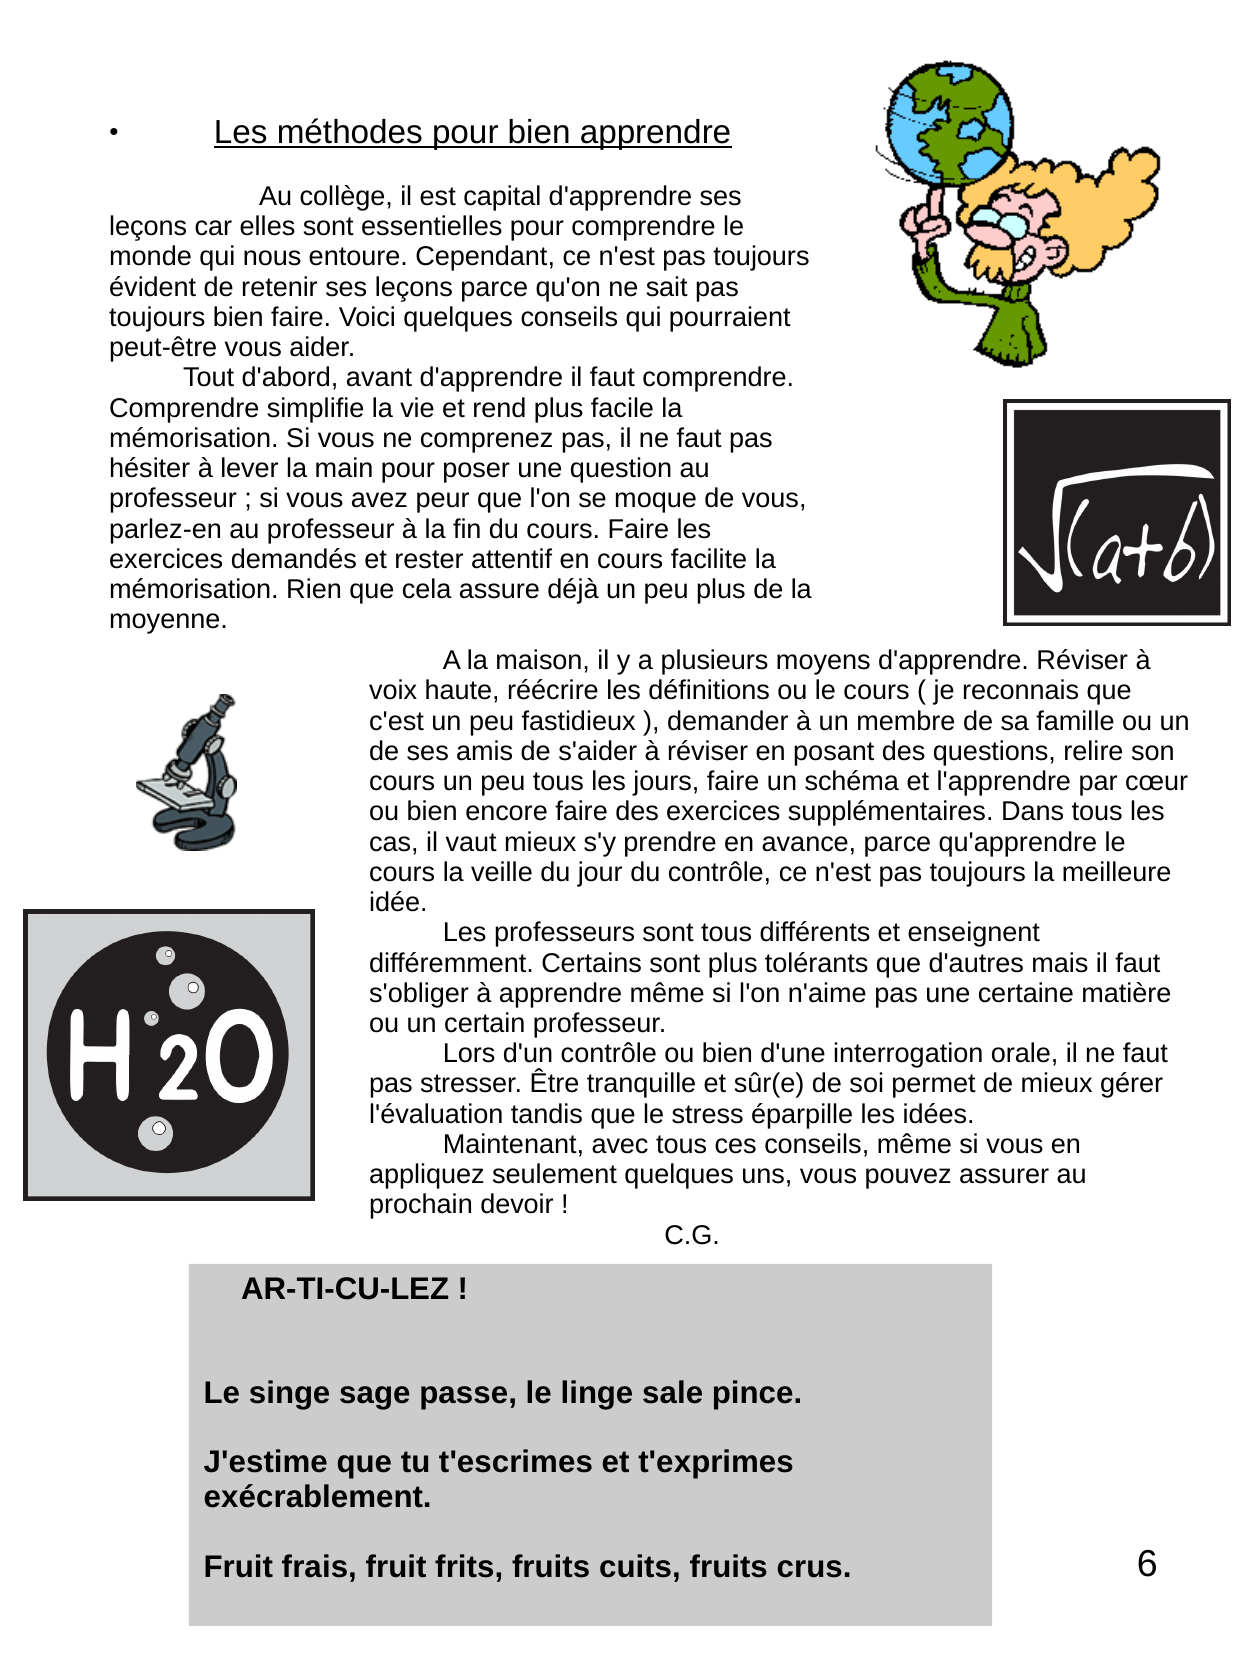

Les méthodes pour bien apprendre
 Au collège, il est capital d'apprendre ses leçons car elles sont essentielles pour comprendre le monde qui nous entoure. Cependant, ce n'est pas toujours évident de retenir ses leçons parce qu'on ne sait pas toujours bien faire. Voici quelques conseils qui pourraient peut-être vous aider.
	Tout d'abord, avant d'apprendre il faut comprendre. Comprendre simplifie la vie et rend plus facile la mémorisation. Si vous ne comprenez pas, il ne faut pas hésiter à lever la main pour poser une question au professeur ; si vous avez peur que l'on se moque de vous, parlez-en au professeur à la fin du cours. Faire les exercices demandés et rester attentif en cours facilite la mémorisation. Rien que cela assure déjà un peu plus de la moyenne.
	A la maison, il y a plusieurs moyens d'apprendre. Réviser à voix haute, réécrire les définitions ou le cours ( je reconnais que c'est un peu fastidieux ), demander à un membre de sa famille ou un de ses amis de s'aider à réviser en posant des questions, relire son cours un peu tous les jours, faire un schéma et l'apprendre par cœur ou bien encore faire des exercices supplémentaires. Dans tous les cas, il vaut mieux s'y prendre en avance, parce qu'apprendre le cours la veille du jour du contrôle, ce n'est pas toujours la meilleure idée.
	Les professeurs sont tous différents et enseignent différemment. Certains sont plus tolérants que d'autres mais il faut s'obliger à apprendre même si l'on n'aime pas une certaine matière ou un certain professeur.
	Lors d'un contrôle ou bien d'une interrogation orale, il ne faut pas stresser. Être tranquille et sûr(e) de soi permet de mieux gérer l'évaluation tandis que le stress éparpille les idées.
	Maintenant, avec tous ces conseils, même si vous en appliquez seulement quelques uns, vous pouvez assurer au prochain devoir !
				C.G.
AR-TI-CU-LEZ !
Le singe sage passe, le linge sale pince.
J'estime que tu t'escrimes et t'exprimes exécrablement.
Fruit frais, fruit frits, fruits cuits, fruits crus.
6